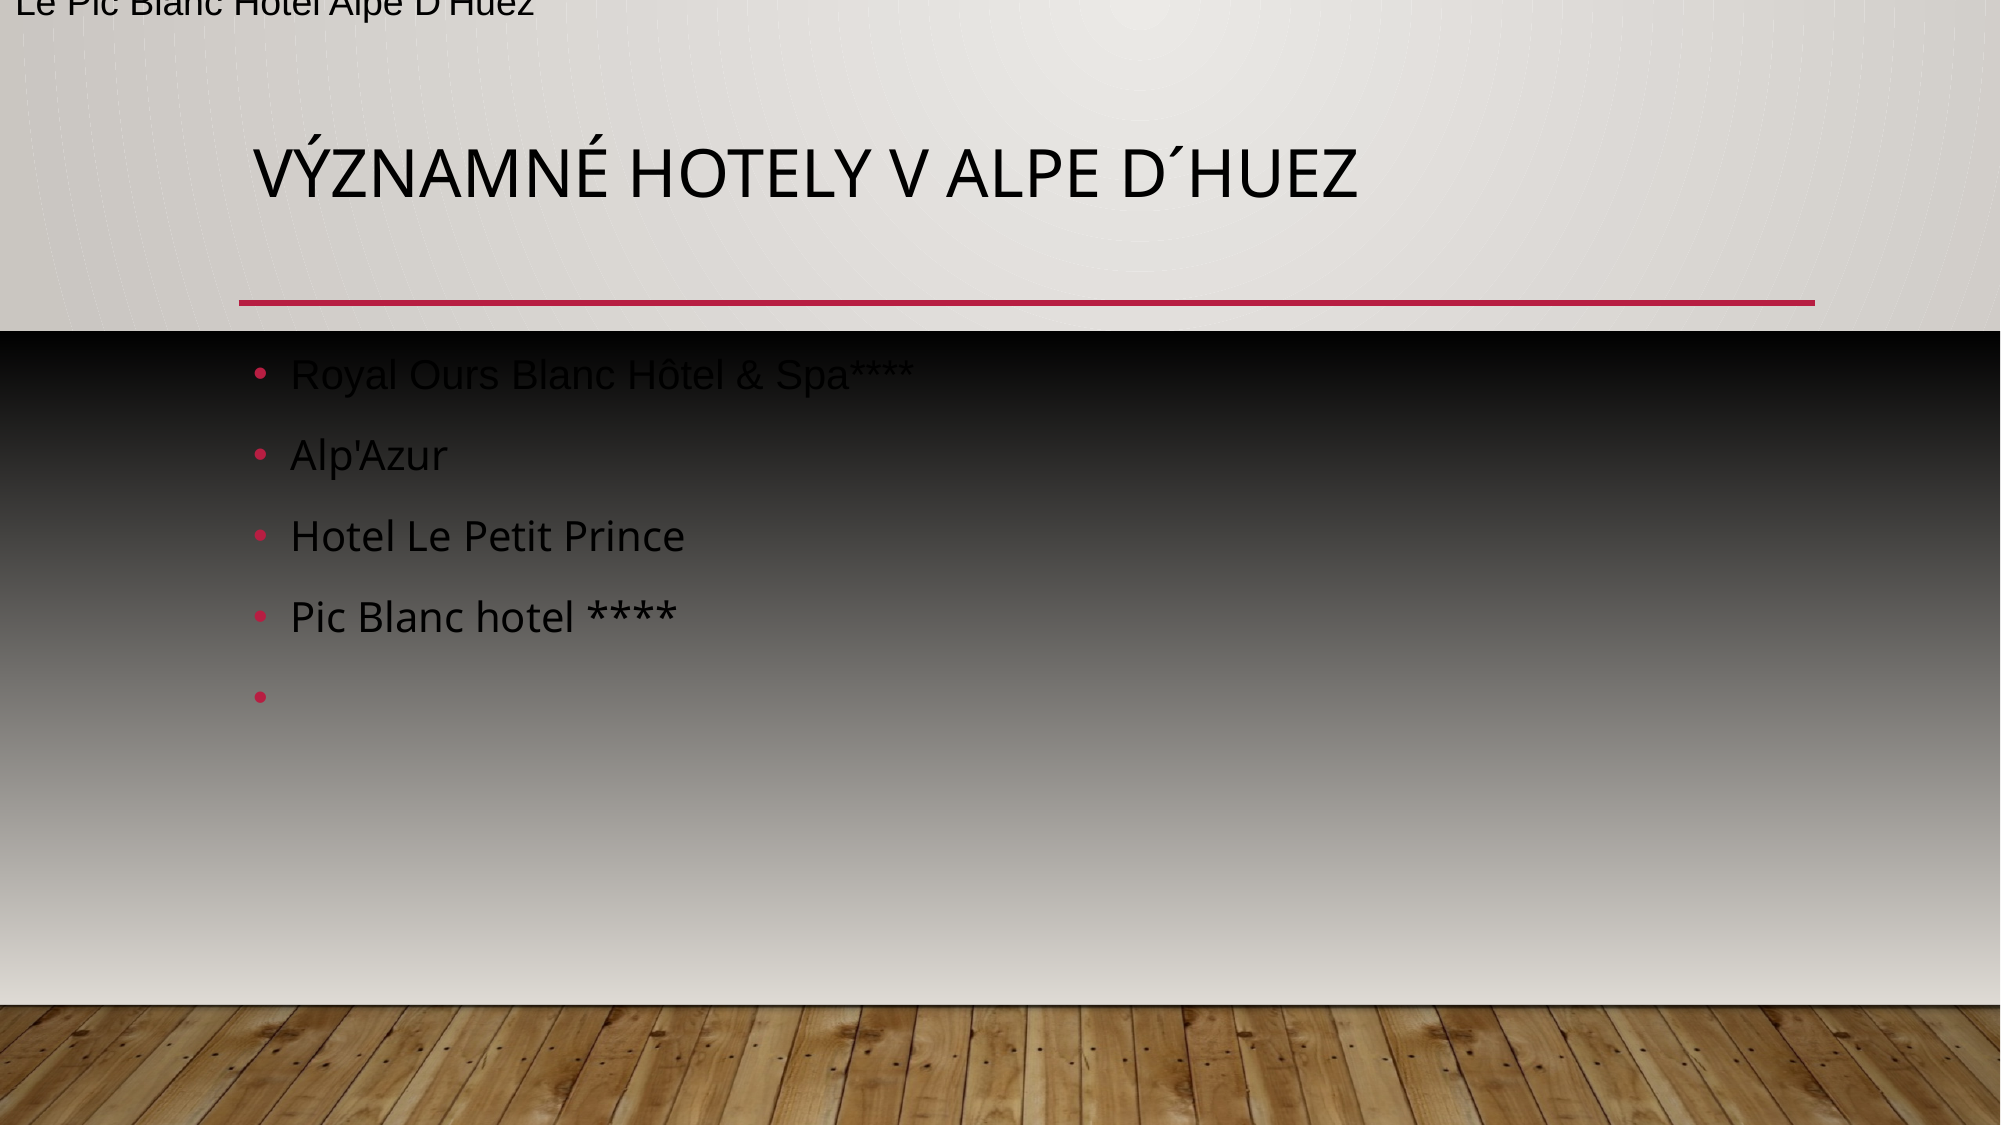

Le Pic Blanc Hotel Alpe D'Huez
# Významné Hotely v alpe d´huez
Royal Ours Blanc Hôtel & Spa****
Alp'Azur
Hotel Le Petit Prince
Pic Blanc hotel ****